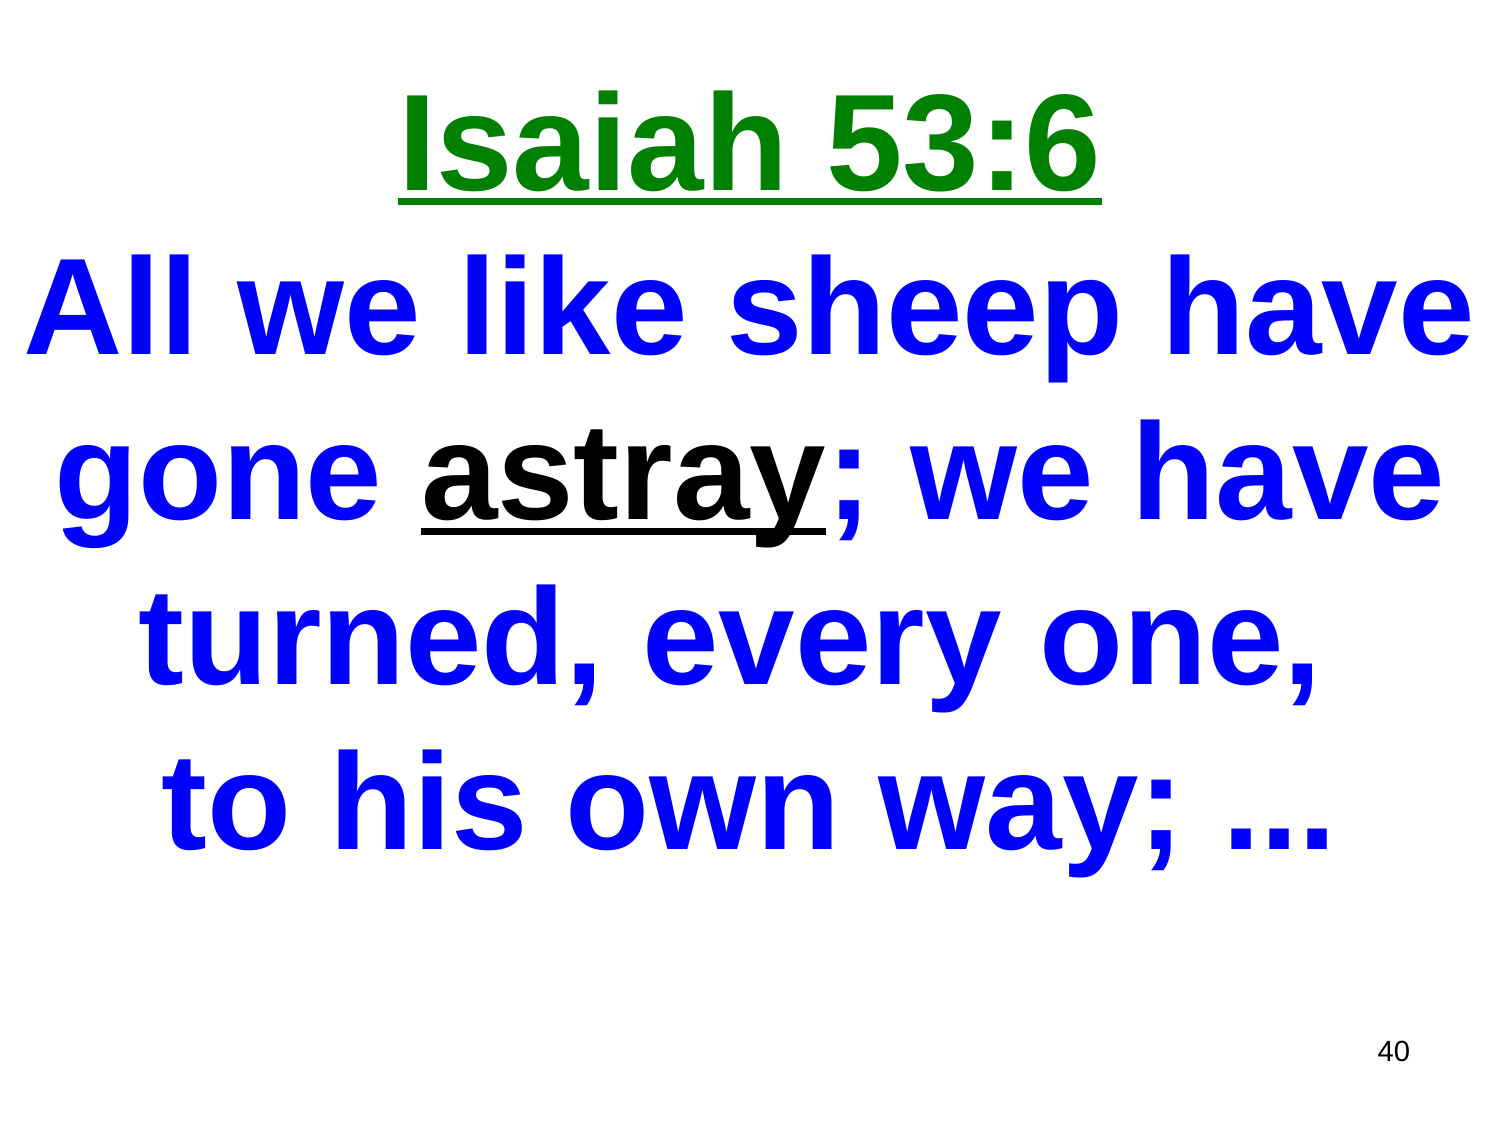

Isaiah 53:6
All we like sheep have gone astray; we have turned, every one,
to his own way; ...